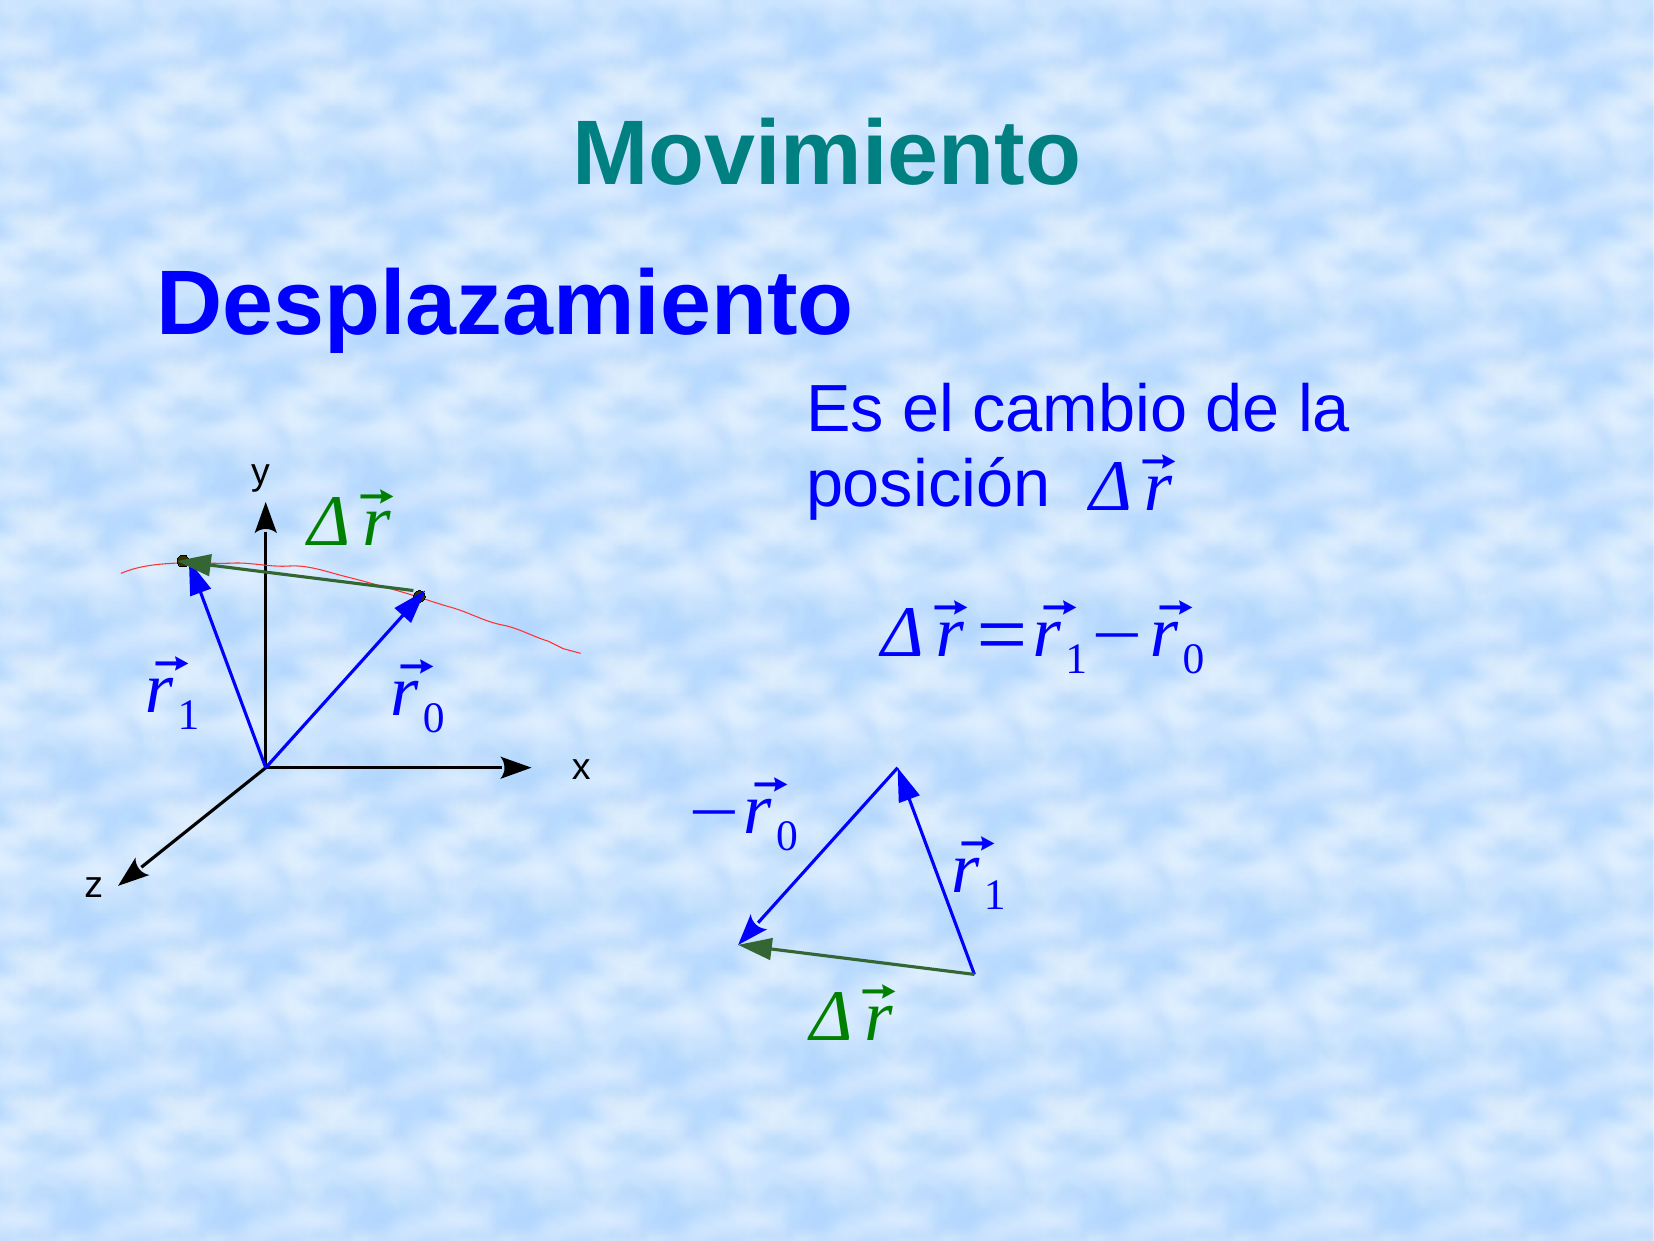

# Movimiento
Desplazamiento
Es el cambio de la posición
y
x
z
la relación entre ω y el periodo T es
ω = 2π/T
la relación entre ω y el periodo T es
ω = 2π/T
la relación entre ω y el periodo T es
ω = 2π/T